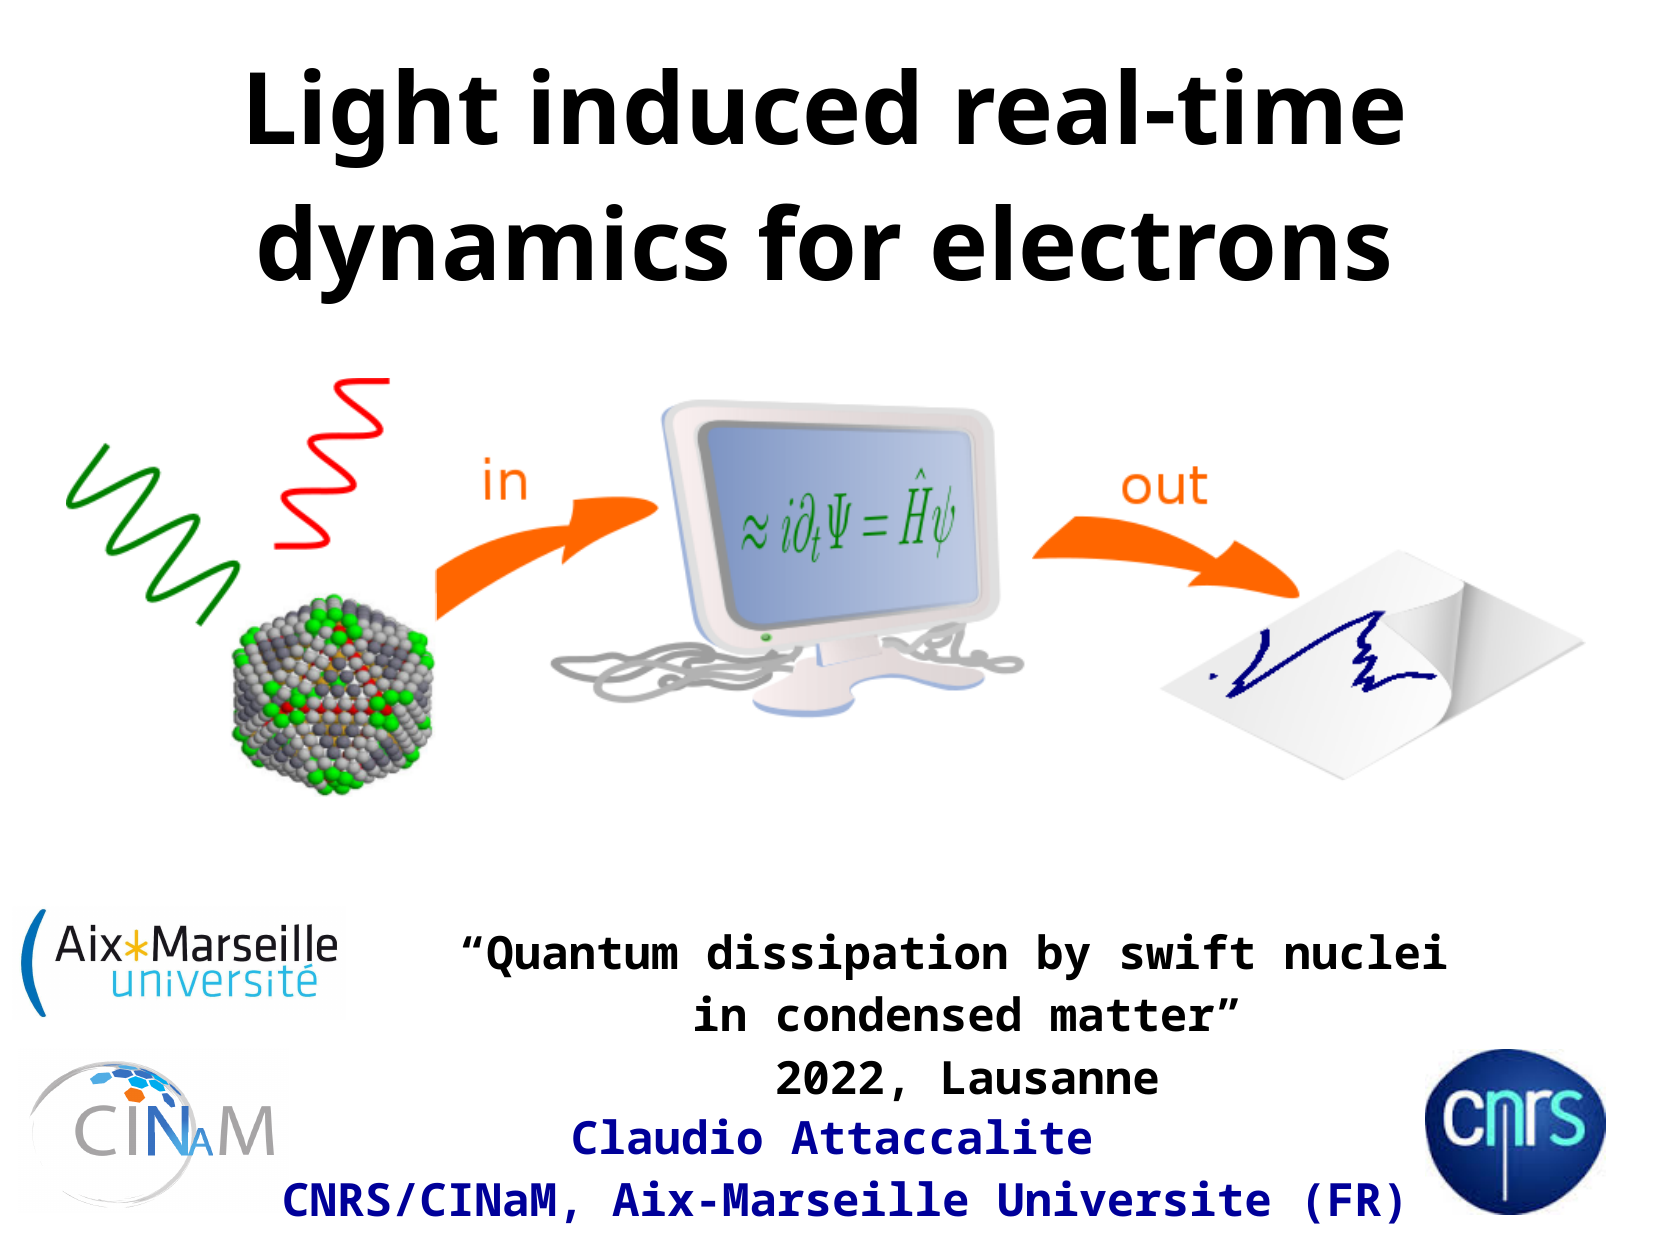

Light induced real-time dynamics for electrons
“Quantum dissipation by swift nuclei
in condensed matter”
2022, Lausanne
Claudio Attaccalite
CNRS/CINaM, Aix-Marseille Universite (FR)